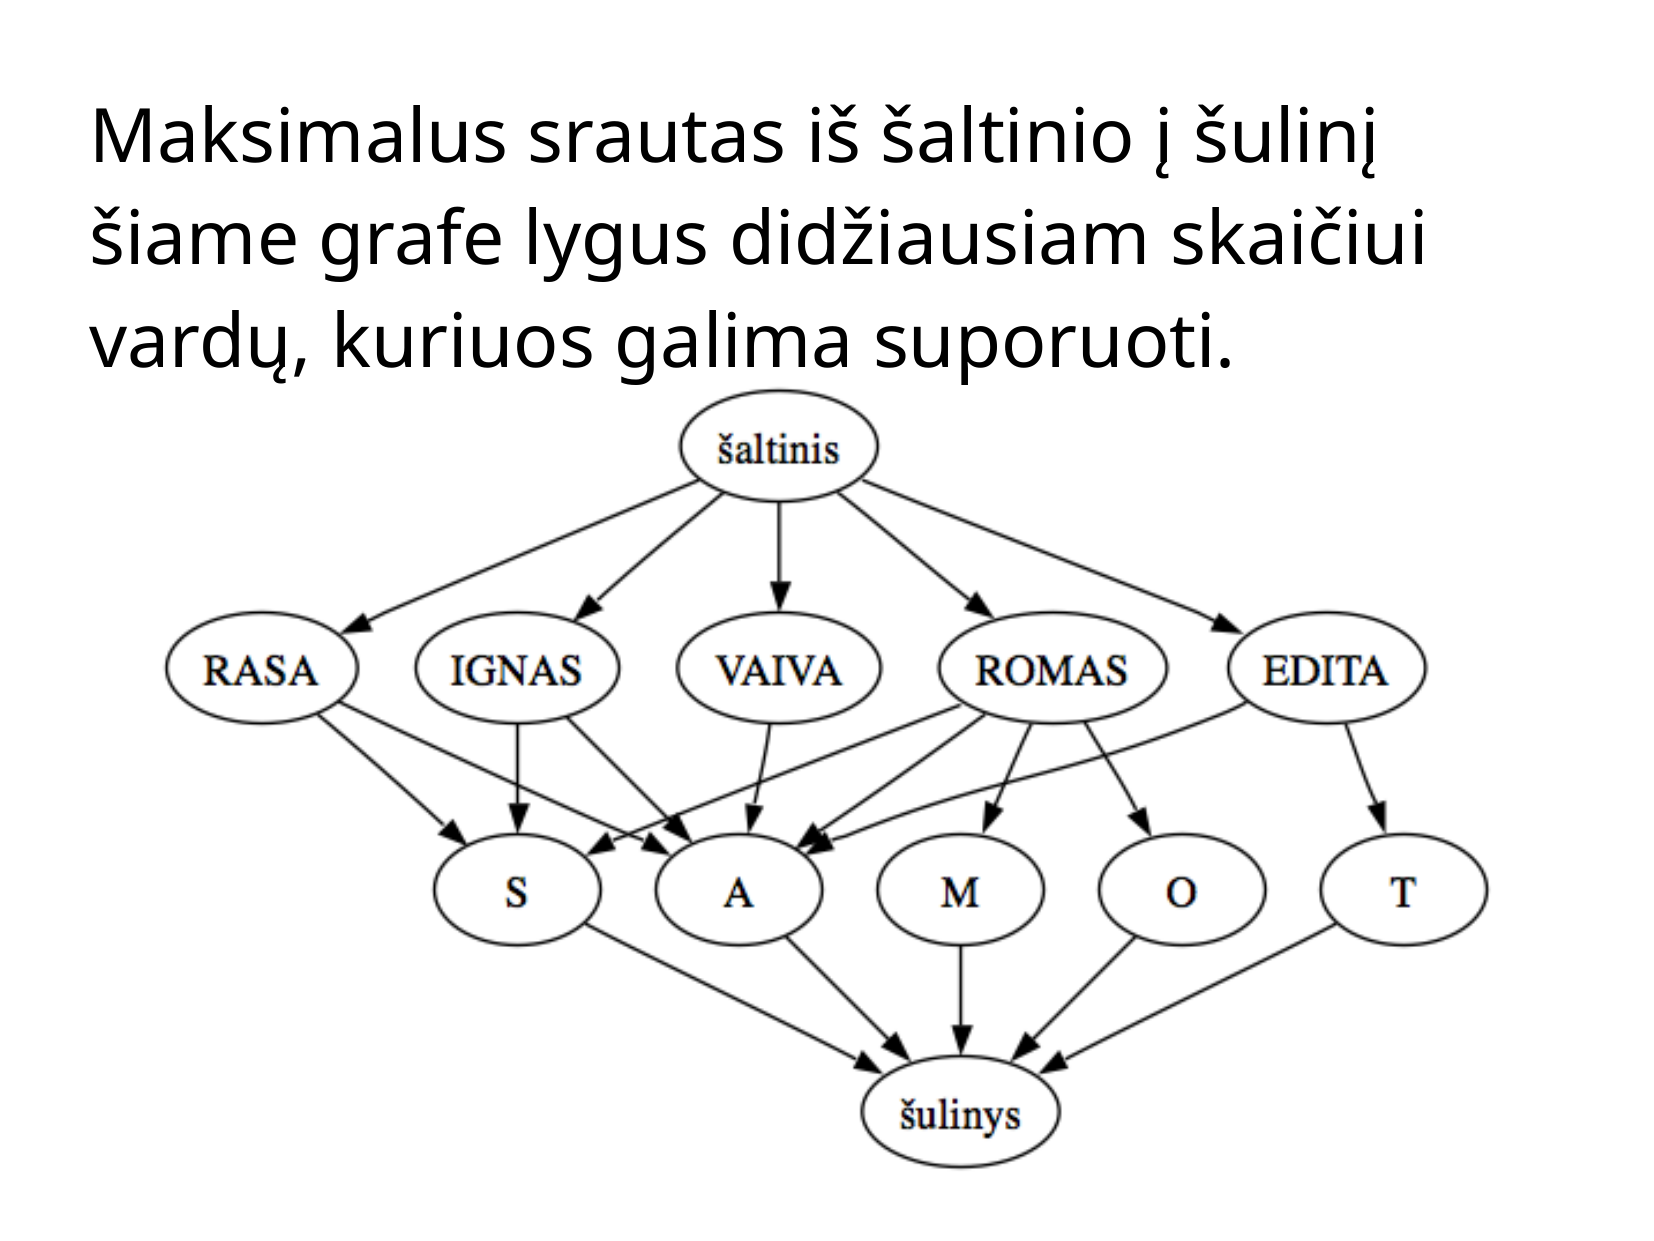

Maksimalus srautas iš šaltinio į šulinį šiame grafe lygus didžiausiam skaičiui vardų, kuriuos galima suporuoti.